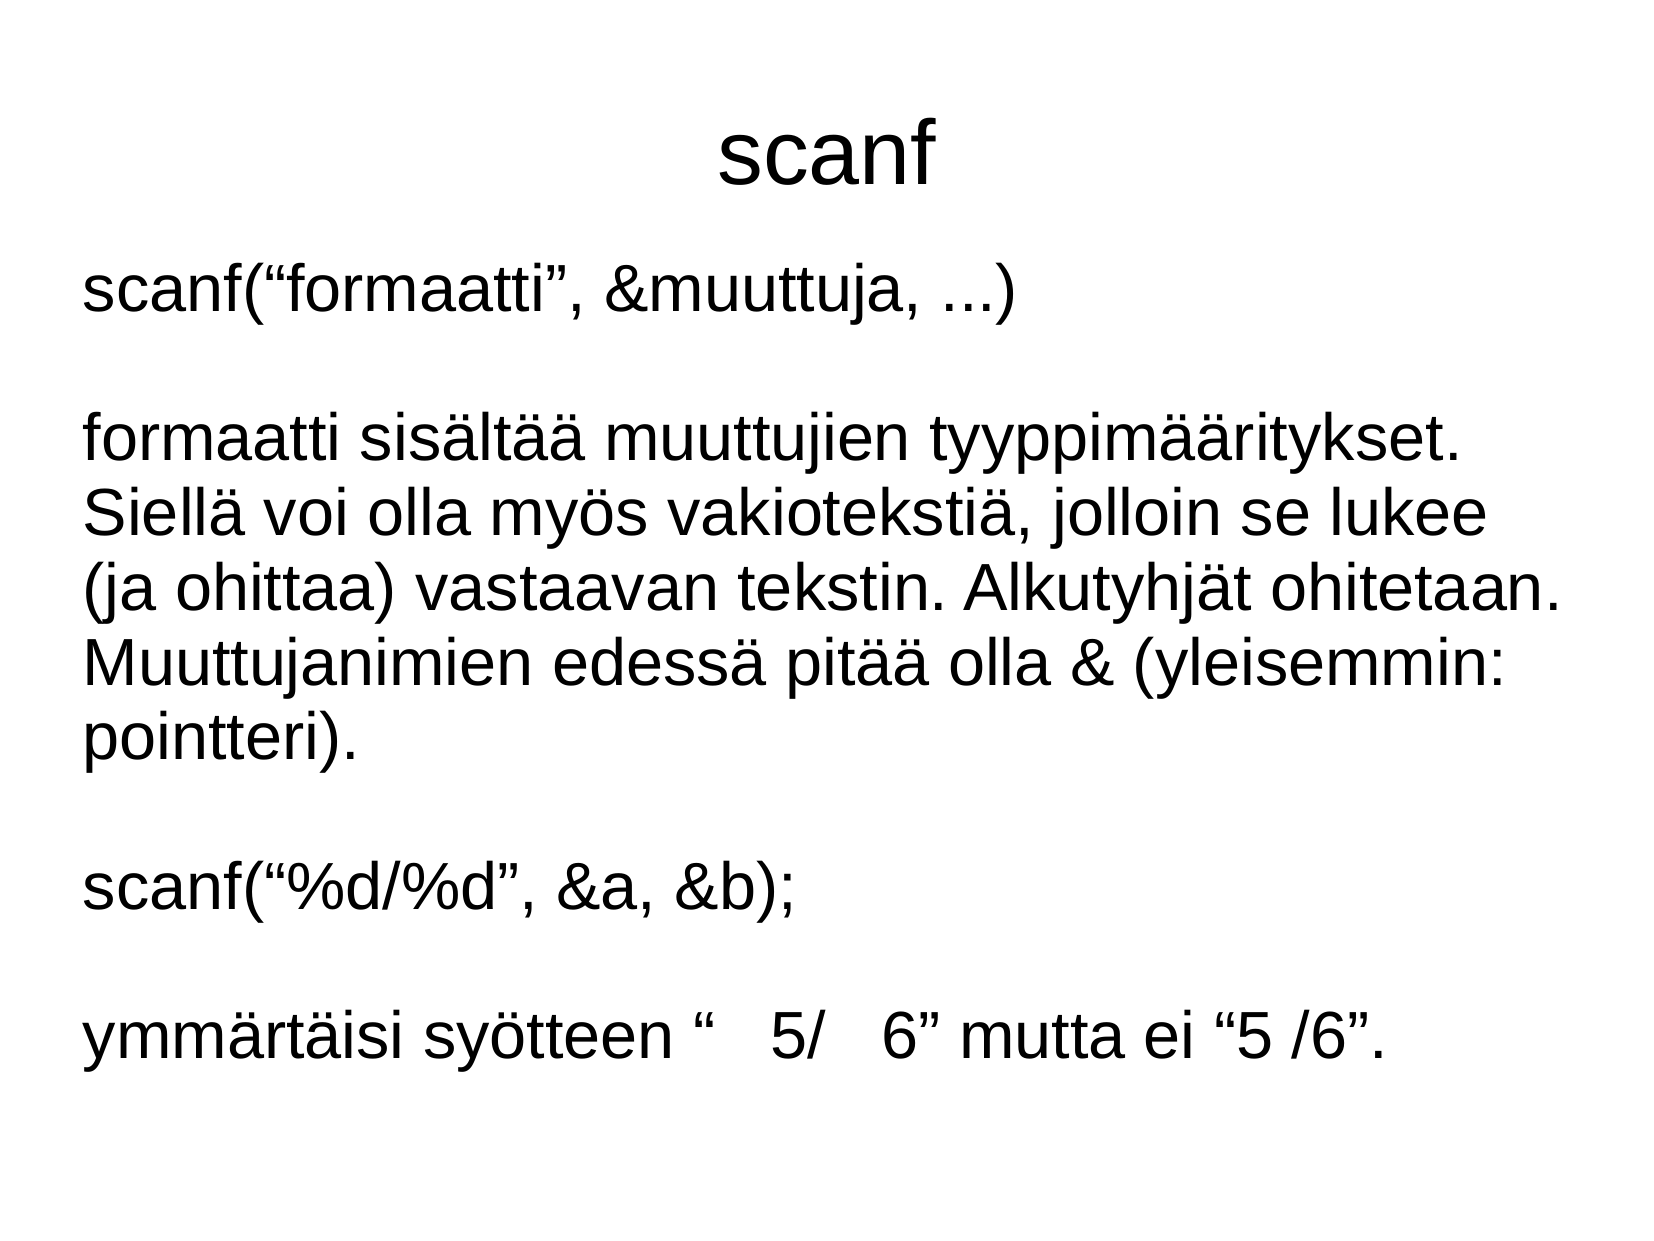

# scanf
scanf(“formaatti”, &muuttuja, ...)
formaatti sisältää muuttujien tyyppimääritykset.
Siellä voi olla myös vakiotekstiä, jolloin se lukee (ja ohittaa) vastaavan tekstin. Alkutyhjät ohitetaan.
Muuttujanimien edessä pitää olla & (yleisemmin: pointteri).
scanf(“%d/%d”, &a, &b);
ymmärtäisi syötteen “ 5/ 6” mutta ei “5 /6”.